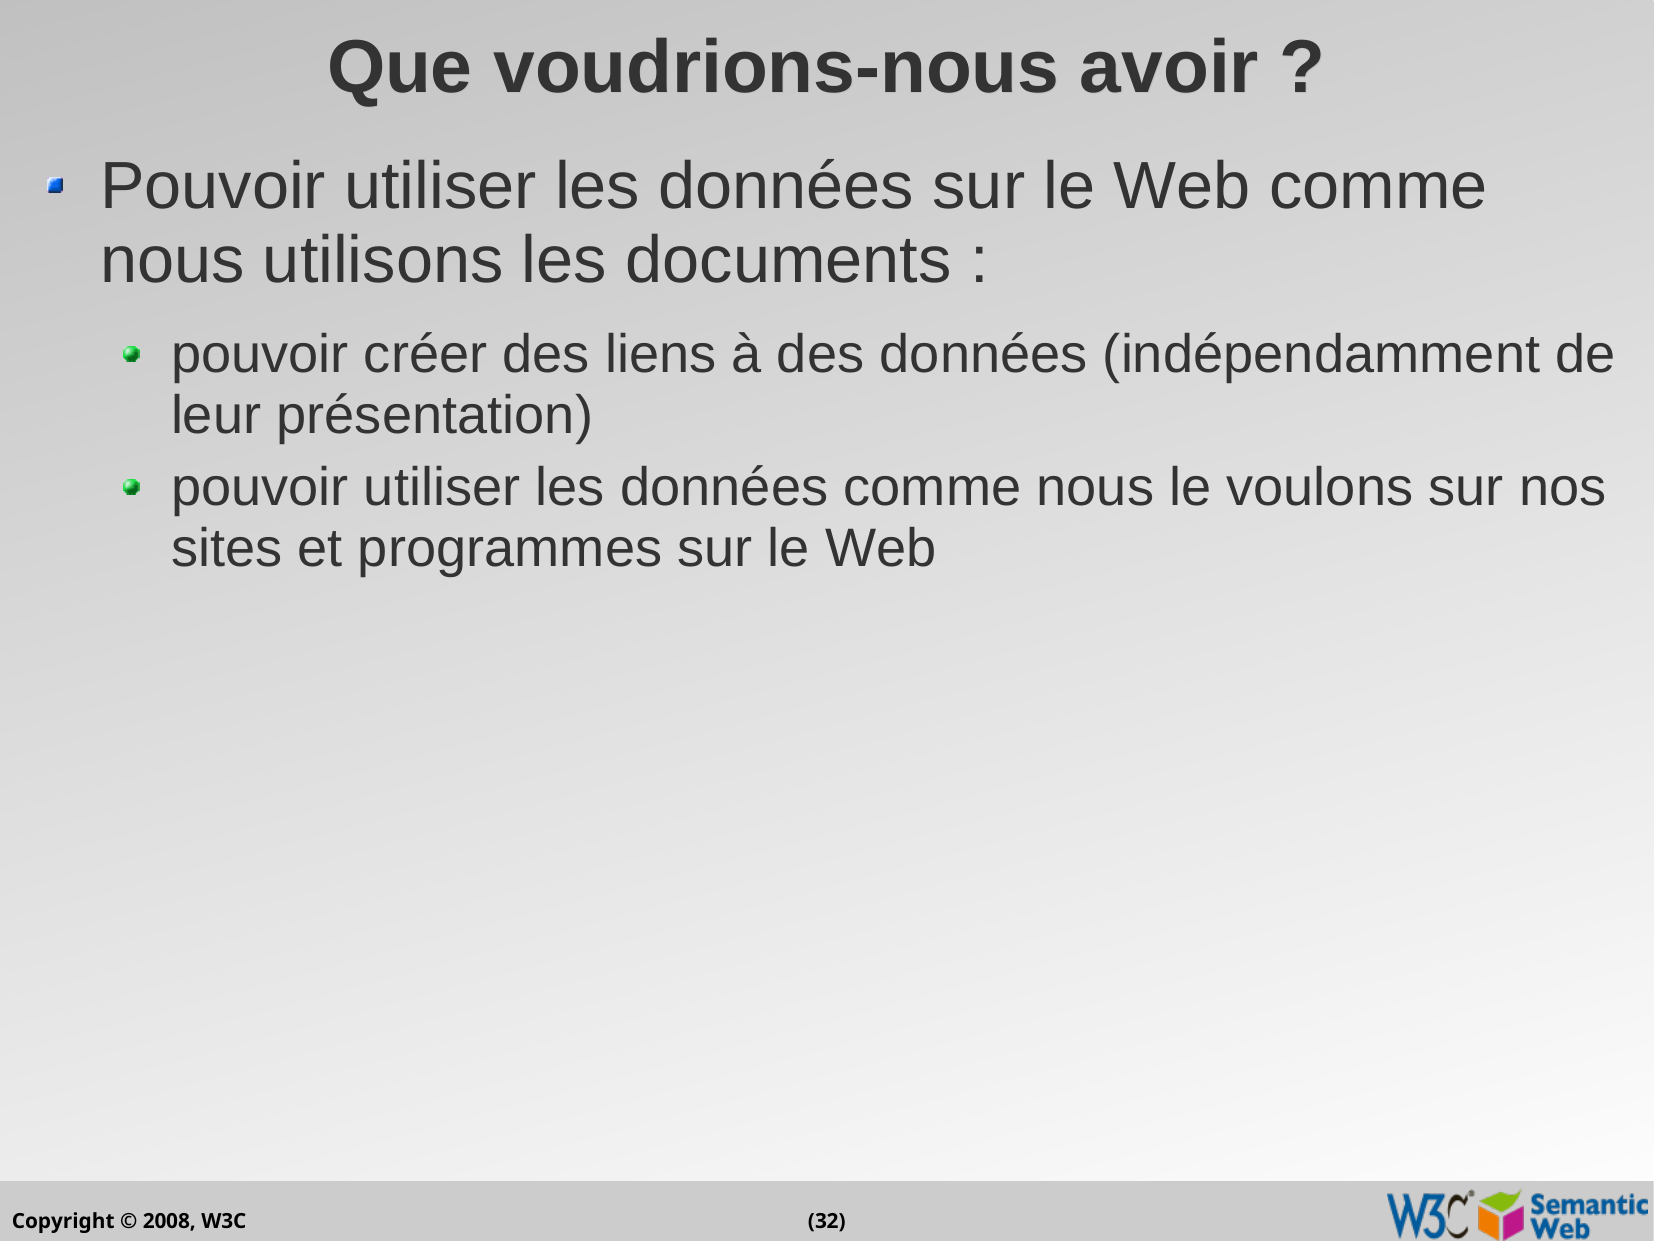

# Que voudrions-nous avoir ?
Pouvoir utiliser les données sur le Web comme nous utilisons les documents :
pouvoir créer des liens à des données (indépendamment de leur présentation)
pouvoir utiliser les données comme nous le voulons sur nos sites et programmes sur le Web